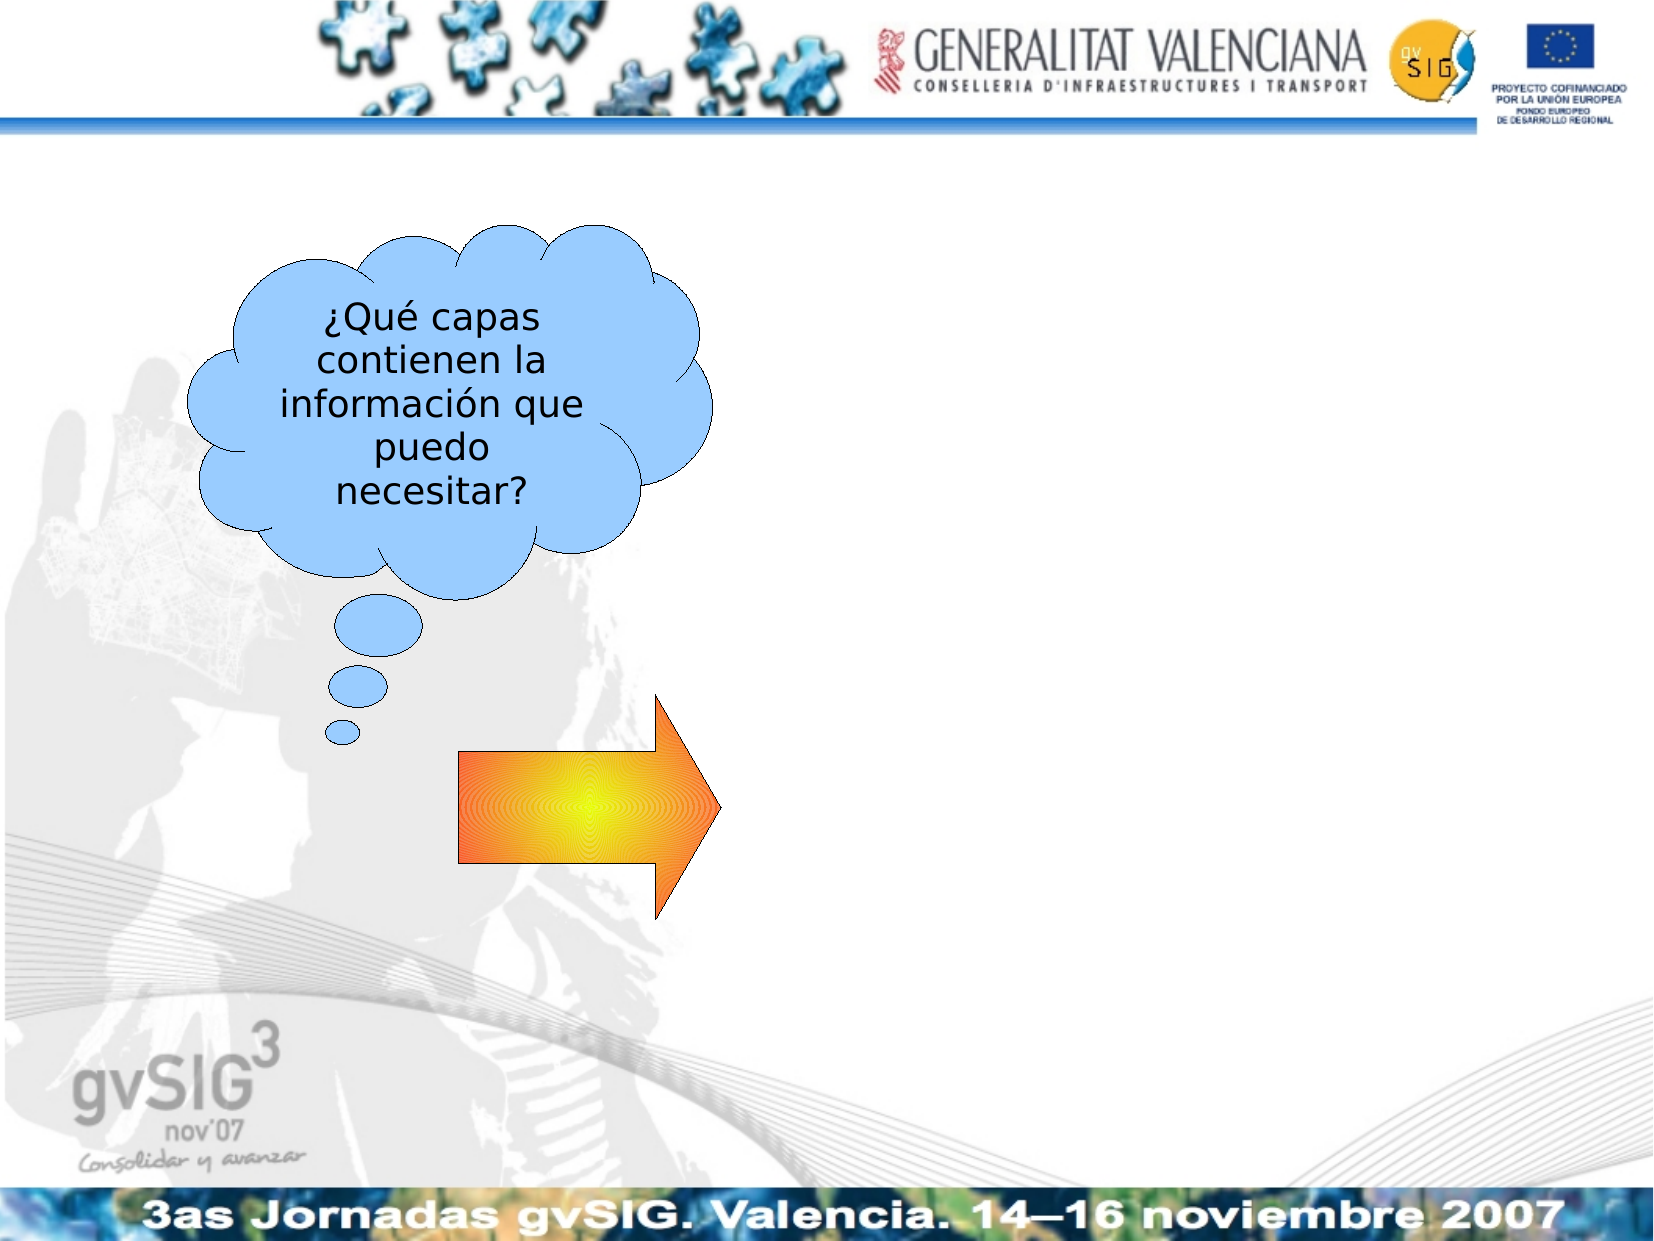

¿Qué capas contienen la información que puedo necesitar?